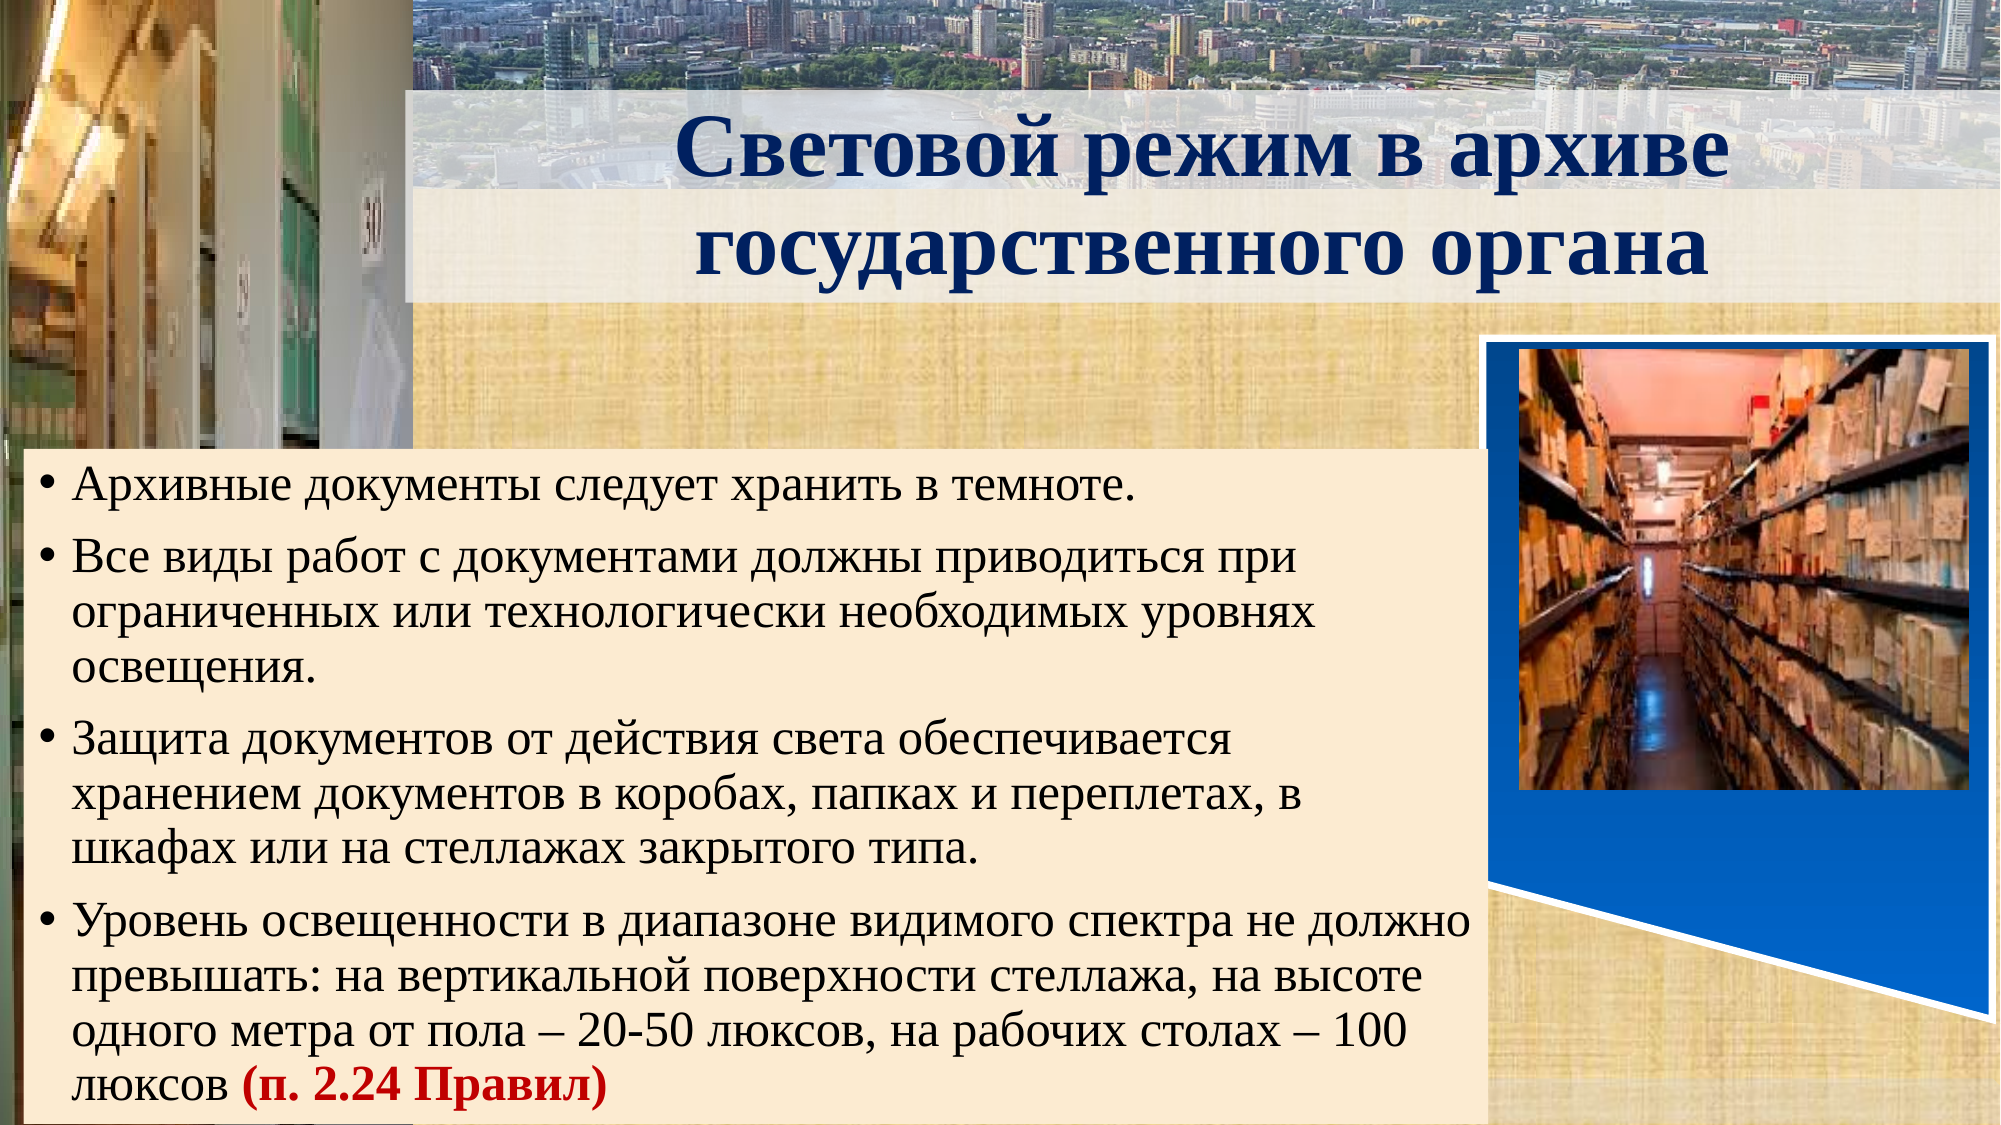

Световой режим в архиве государственного органа
# Архивные документы следует хранить в темноте.
Все виды работ с документами должны приводиться при ограниченных или технологически необходимых уровнях освещения.
Защита документов от действия света обеспечивается хранением документов в коробах, папках и переплетах, в шкафах или на стеллажах закрытого типа.
Уровень освещенности в диапазоне видимого спектра не должно превышать: на вертикальной поверхности стеллажа, на высоте одного метра от пола – 20-50 люксов, на рабочих столах – 100 люксов (п. 2.24 Правил)